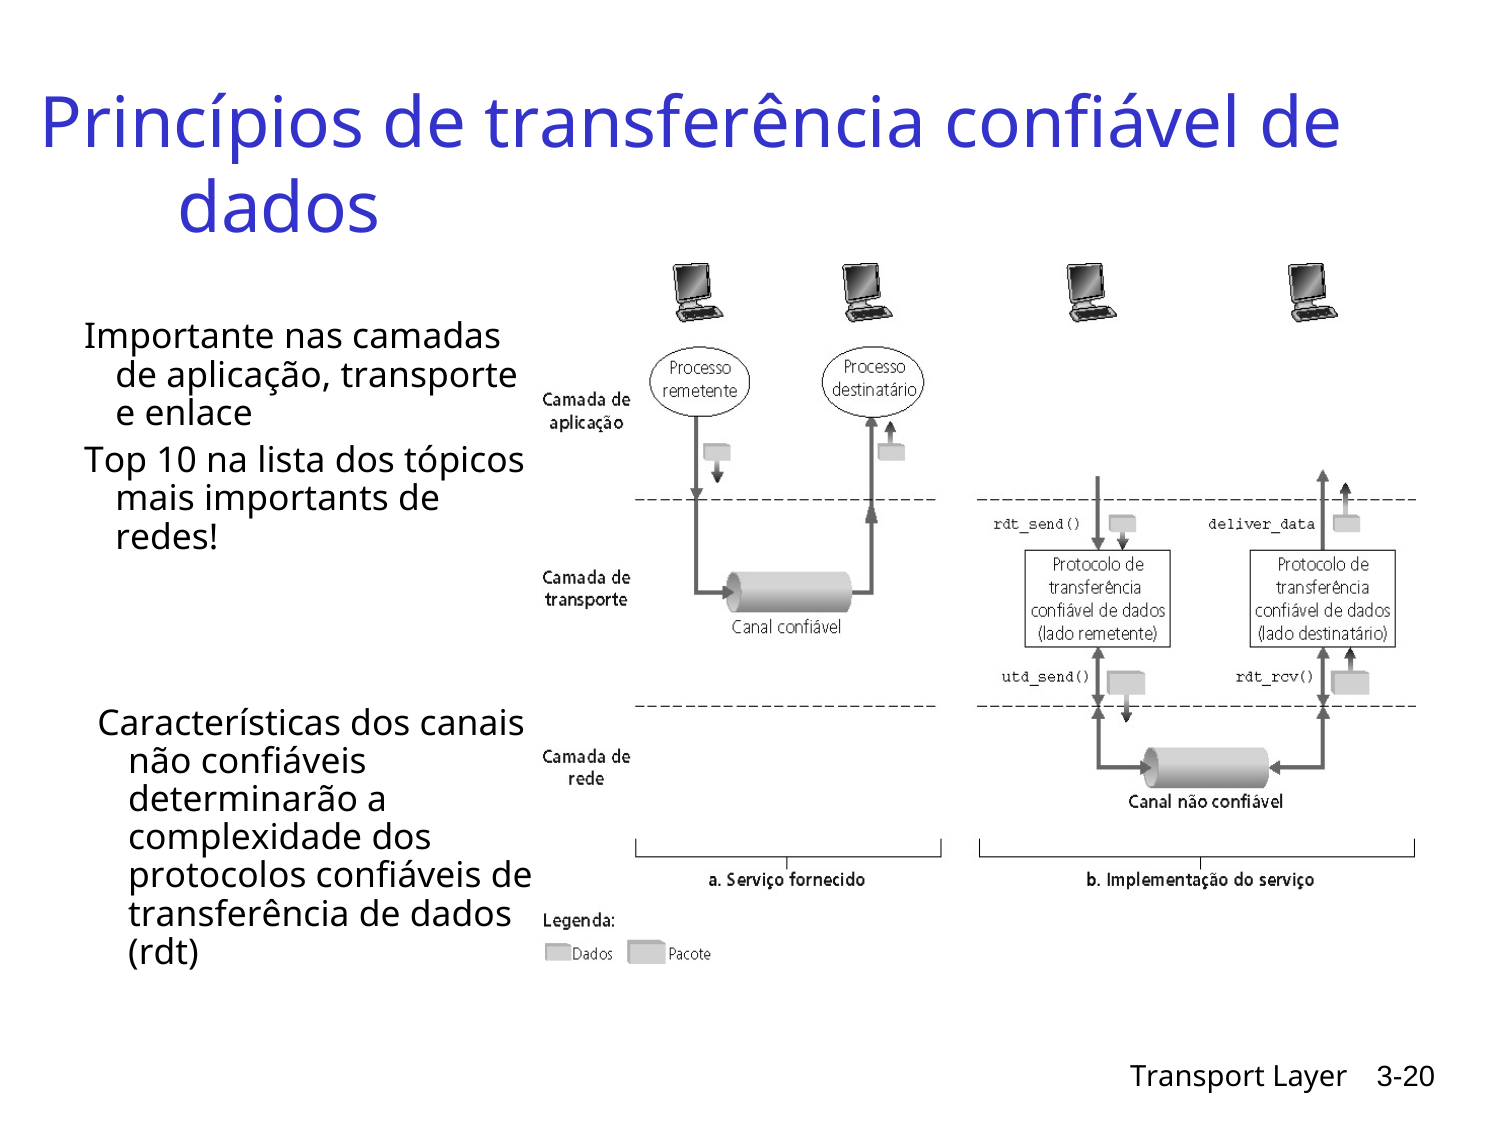

Princípios de transferência confiável de dados
# Importante nas camadas de aplicação, transporte e enlace
Top 10 na lista dos tópicos mais importants de redes!
Características dos canais não confiáveis determinarão a complexidade dos protocolos confiáveis de transferência de dados (rdt)
Transport Layer